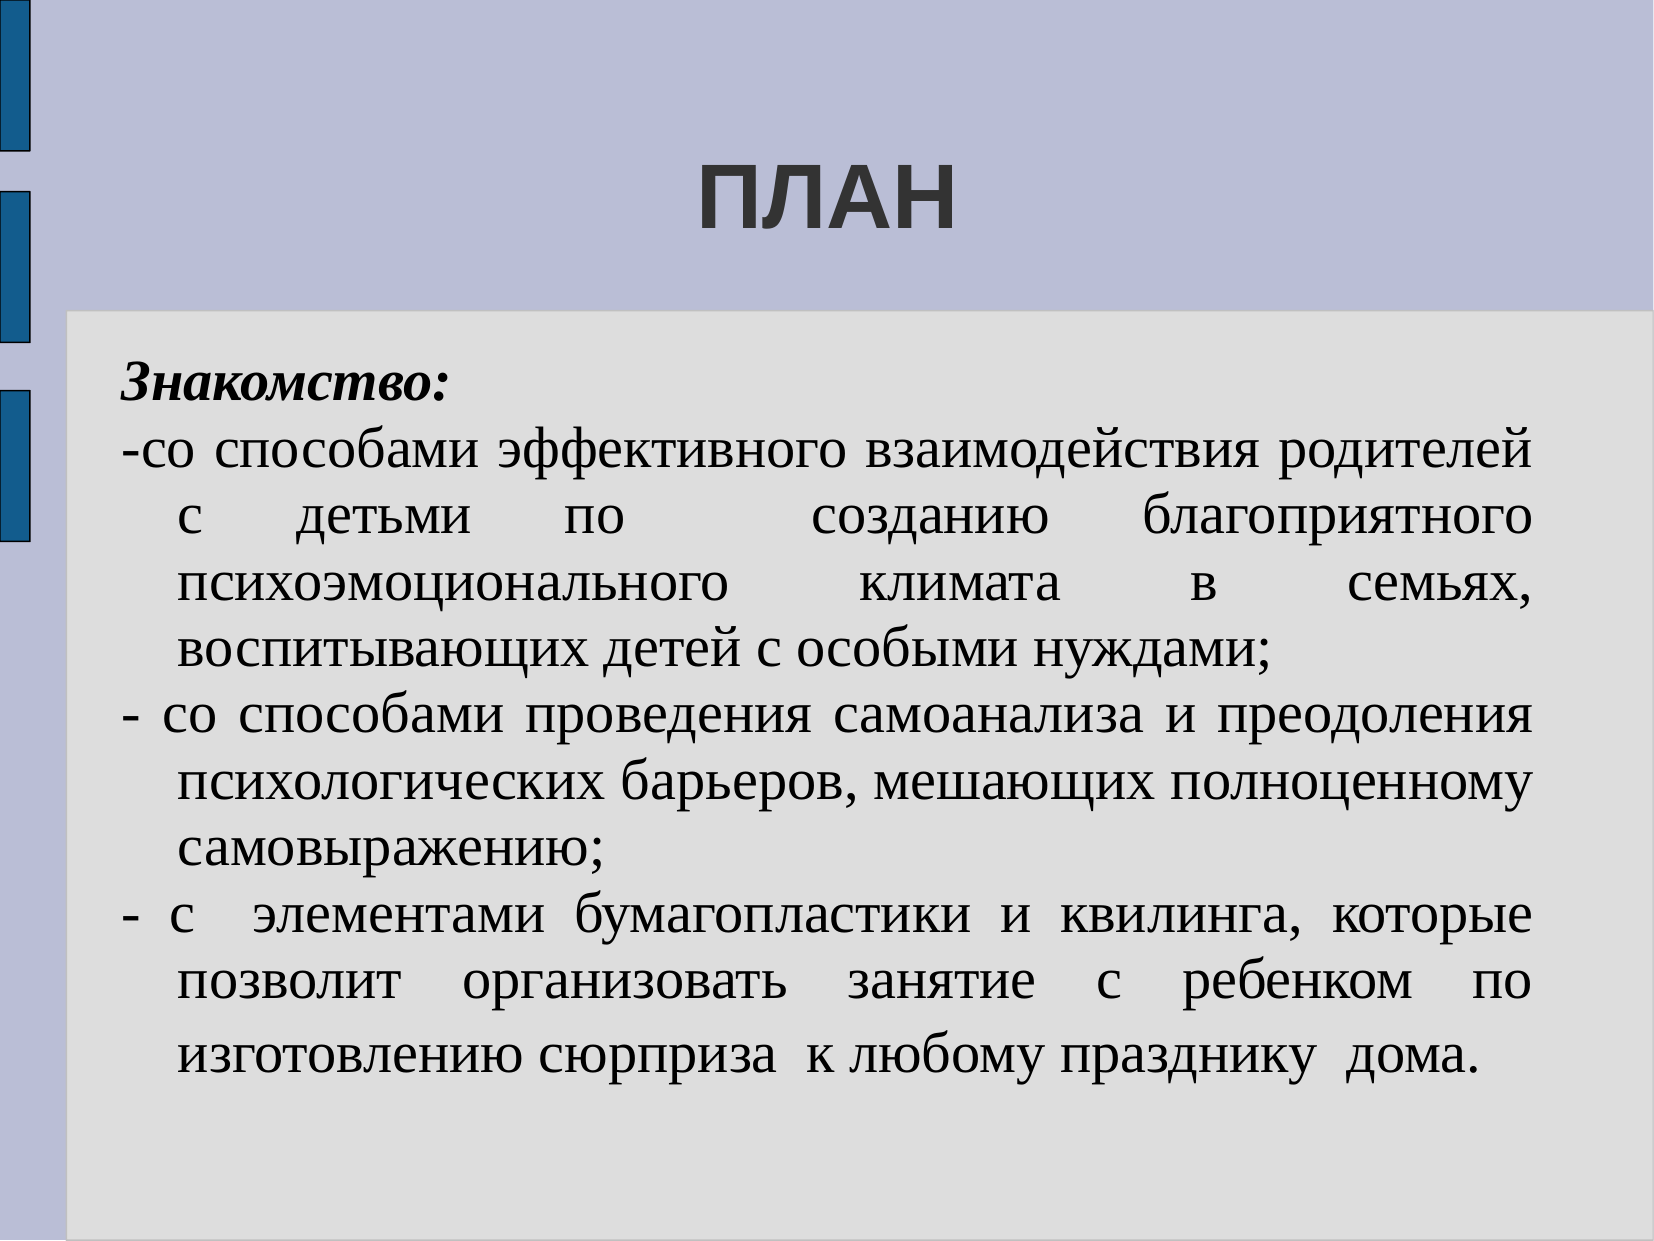

# ПЛАН
Знакомство:
-со способами эффективного взаимодействия родителей с детьми по созданию благоприятного психоэмоционального климата в семьях, воспитывающих детей с особыми нуждами;
- со способами проведения самоанализа и преодоления психологических барьеров, мешающих полноценному самовыражению;
- с элементами бумагопластики и квилинга, которые позволит организовать занятие с ребенком по изготовлению сюрприза к любому празднику дома.